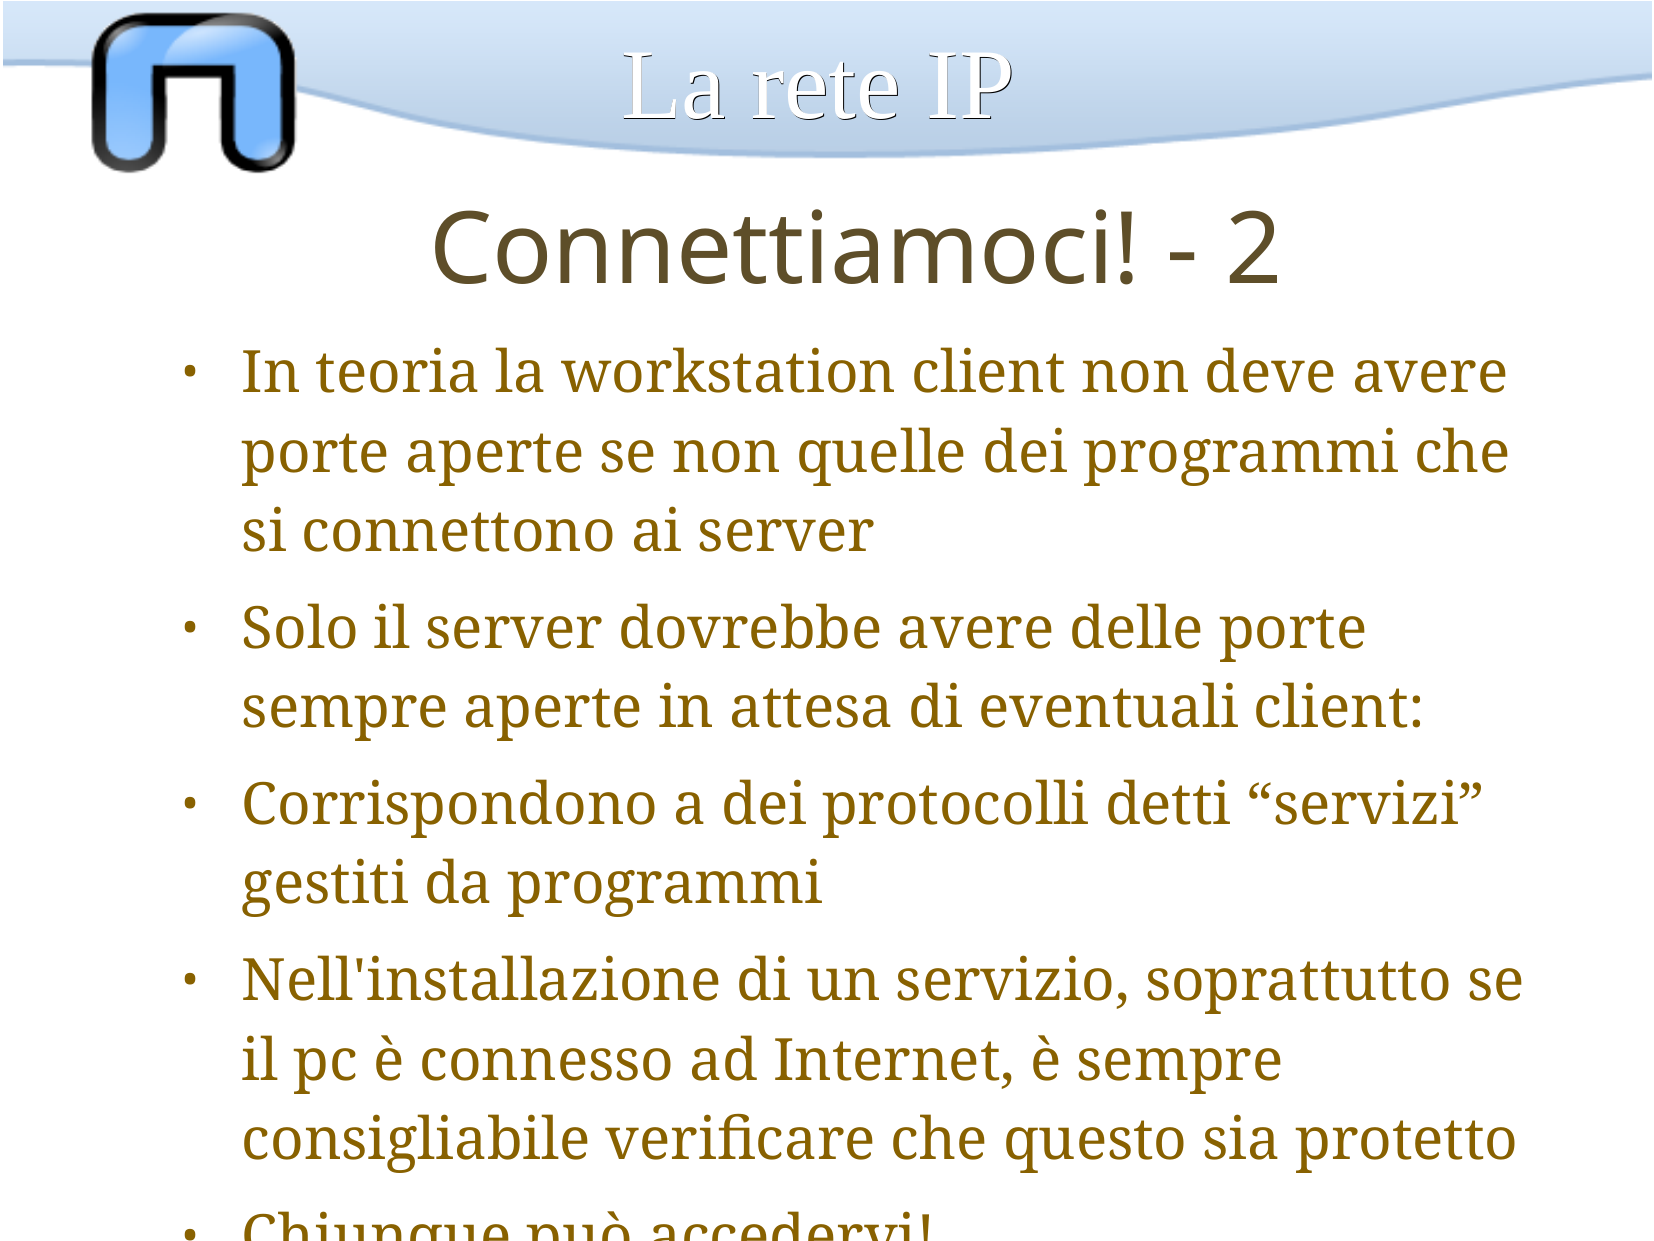

La rete IP
Connettiamoci! - 2
# In teoria la workstation client non deve avere porte aperte se non quelle dei programmi che si connettono ai server
Solo il server dovrebbe avere delle porte sempre aperte in attesa di eventuali client:
Corrispondono a dei protocolli detti “servizi” gestiti da programmi
Nell'installazione di un servizio, soprattutto se il pc è connesso ad Internet, è sempre consigliabile verificare che questo sia protetto
Chiunque può accedervi!